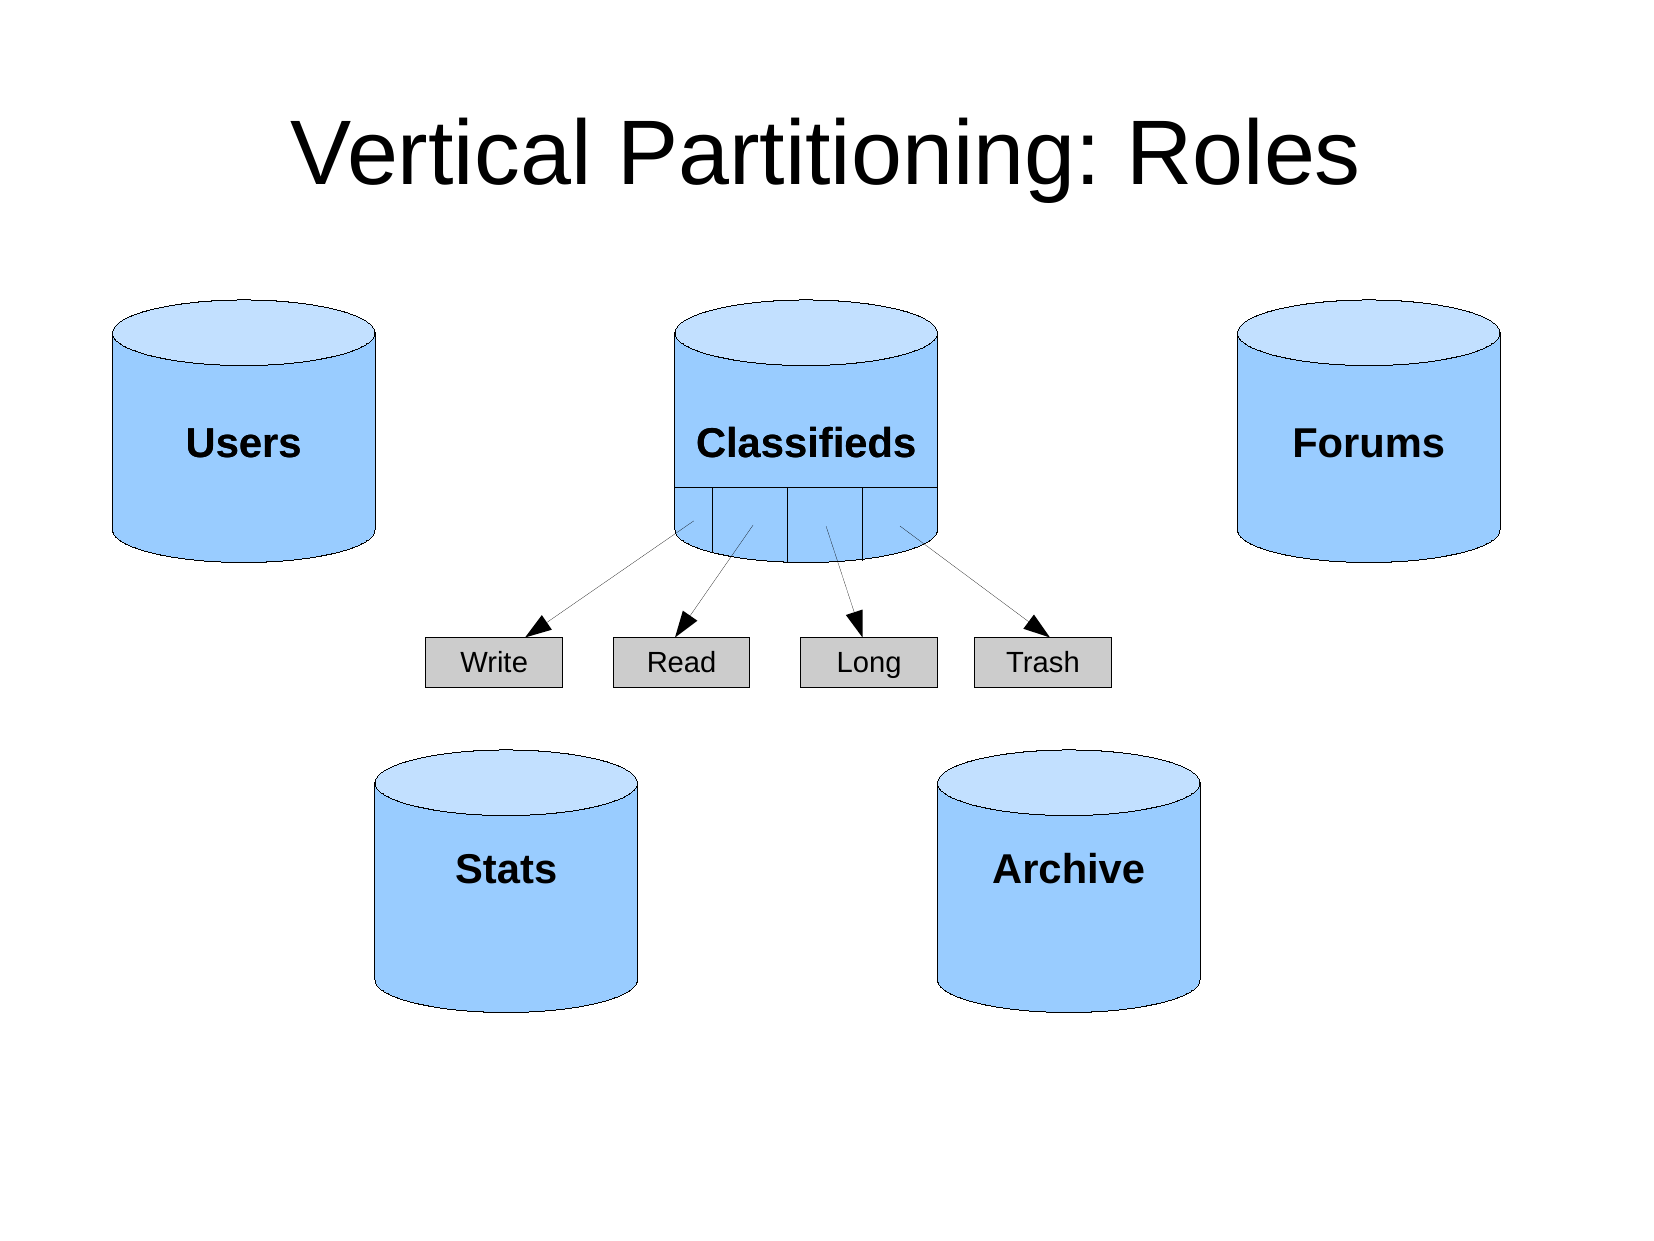

# Vertical Partitioning: Roles
Users
Users
Classifieds
Classifieds
Forums
Write
Read
Long
Trash
Stats
Archive